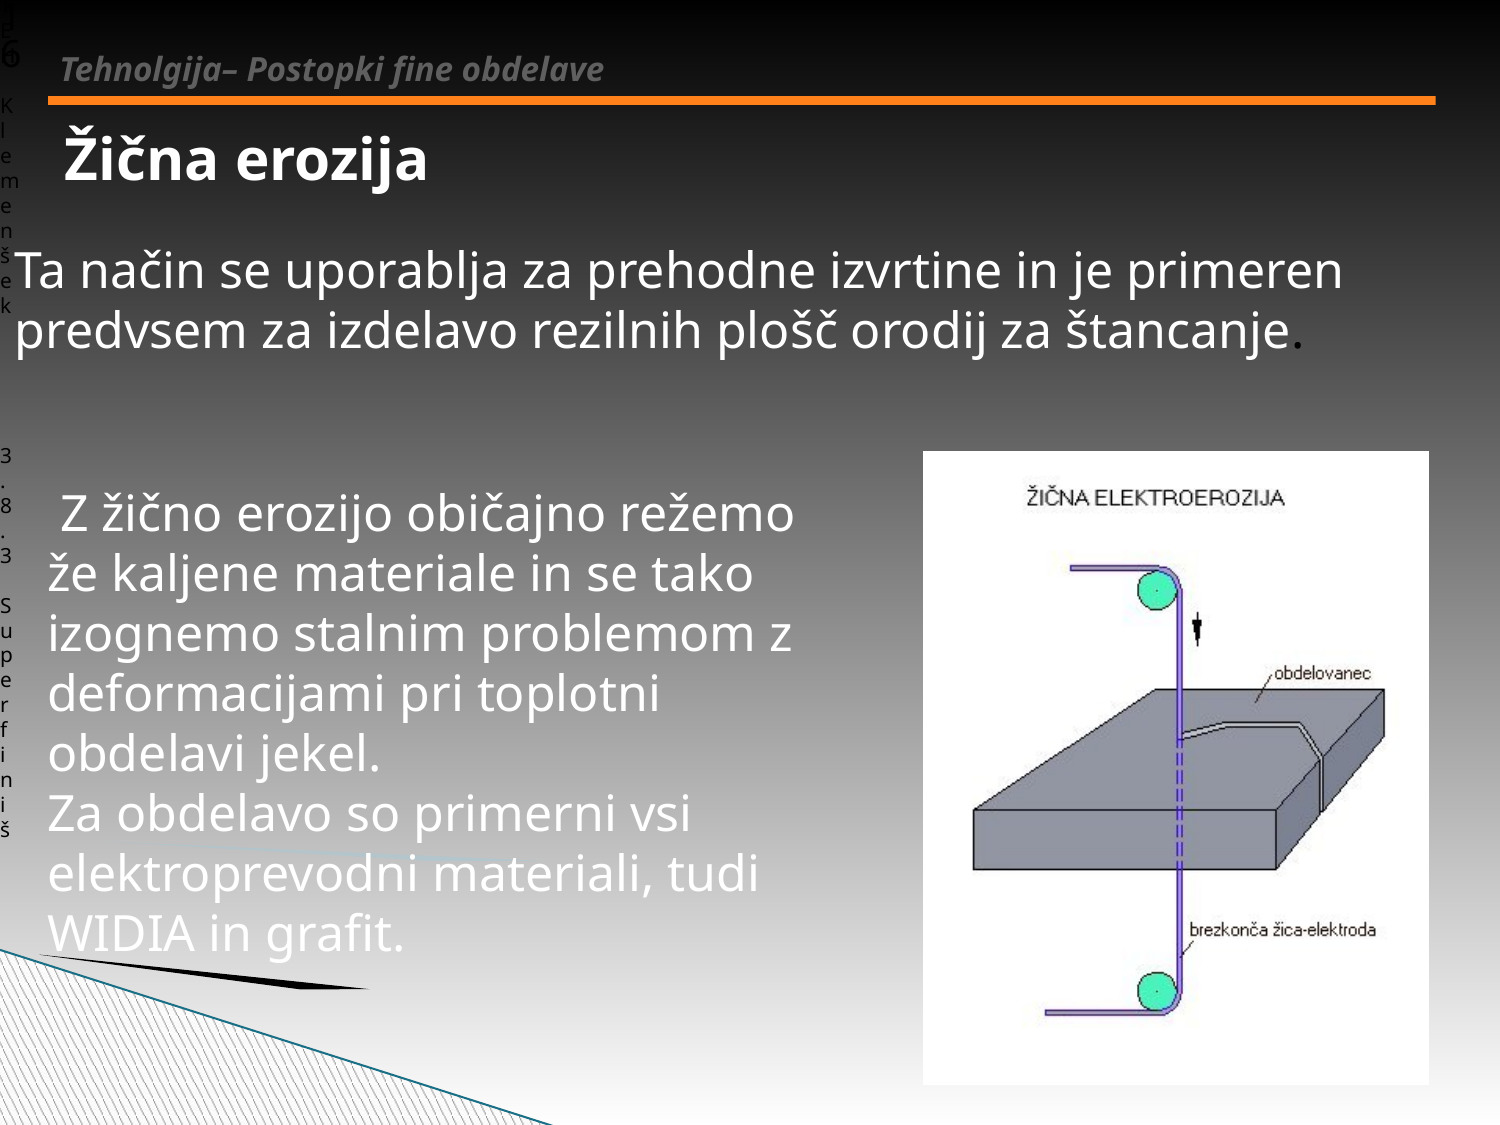

TEH Klemenšek 3.8.3 Superfiniš
Žična erozija
Ta način se uporablja za prehodne izvrtine in je primeren predvsem za izdelavo rezilnih plošč orodij za štancanje.
 Z žično erozijo običajno režemo že kaljene materiale in se tako izognemo stalnim problemom z deformacijami pri toplotni obdelavi jekel. 
Za obdelavo so primerni vsi elektroprevodni materiali, tudi WIDIA in grafit.